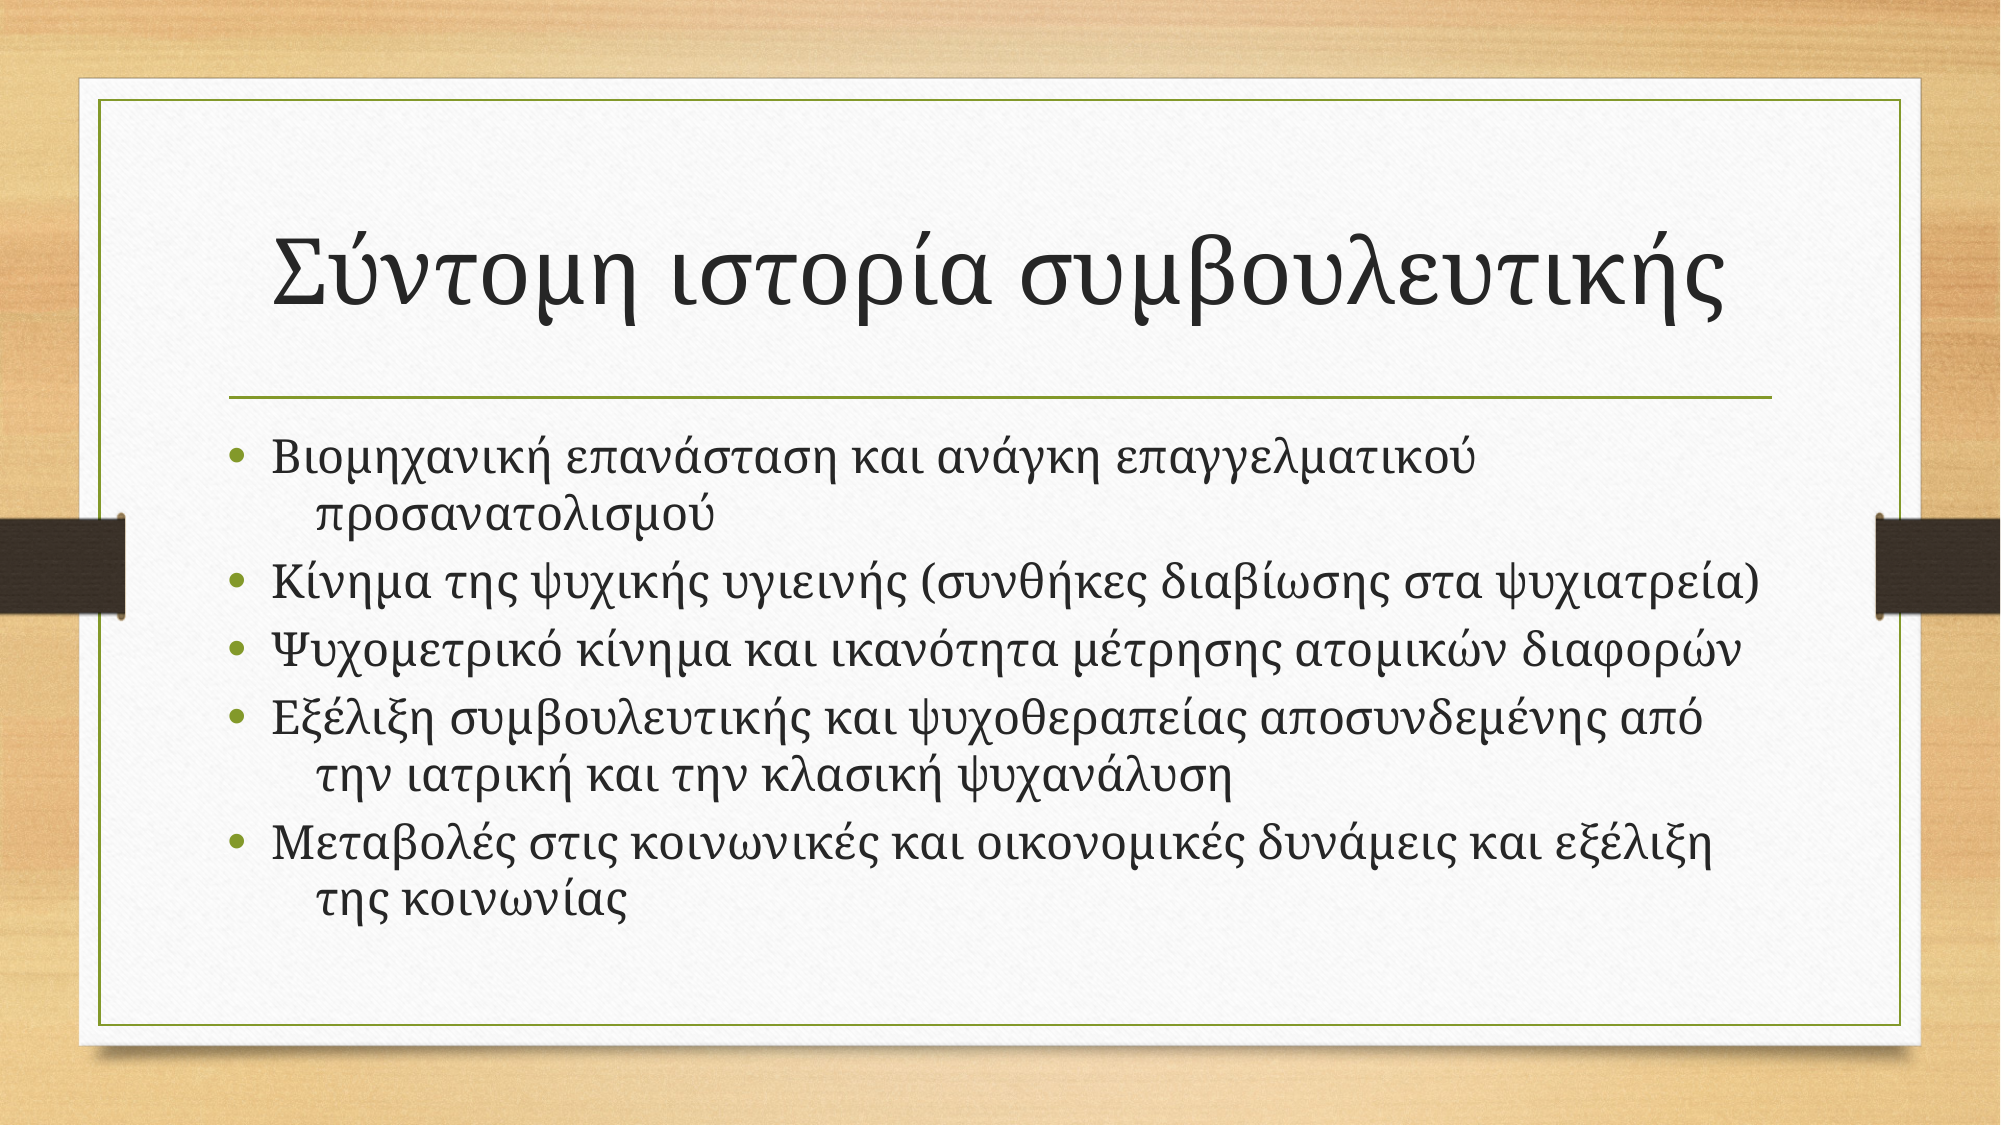

# Σύντομη ιστορία συμβουλευτικής
Βιομηχανική επανάσταση και ανάγκη επαγγελματικού προσανατολισμού
Κίνημα της ψυχικής υγιεινής (συνθήκες διαβίωσης στα ψυχιατρεία)
Ψυχομετρικό κίνημα και ικανότητα μέτρησης ατομικών διαφορών
Εξέλιξη συμβουλευτικής και ψυχοθεραπείας αποσυνδεμένης από την ιατρική και την κλασική ψυχανάλυση
Μεταβολές στις κοινωνικές και οικονομικές δυνάμεις και εξέλιξη της κοινωνίας